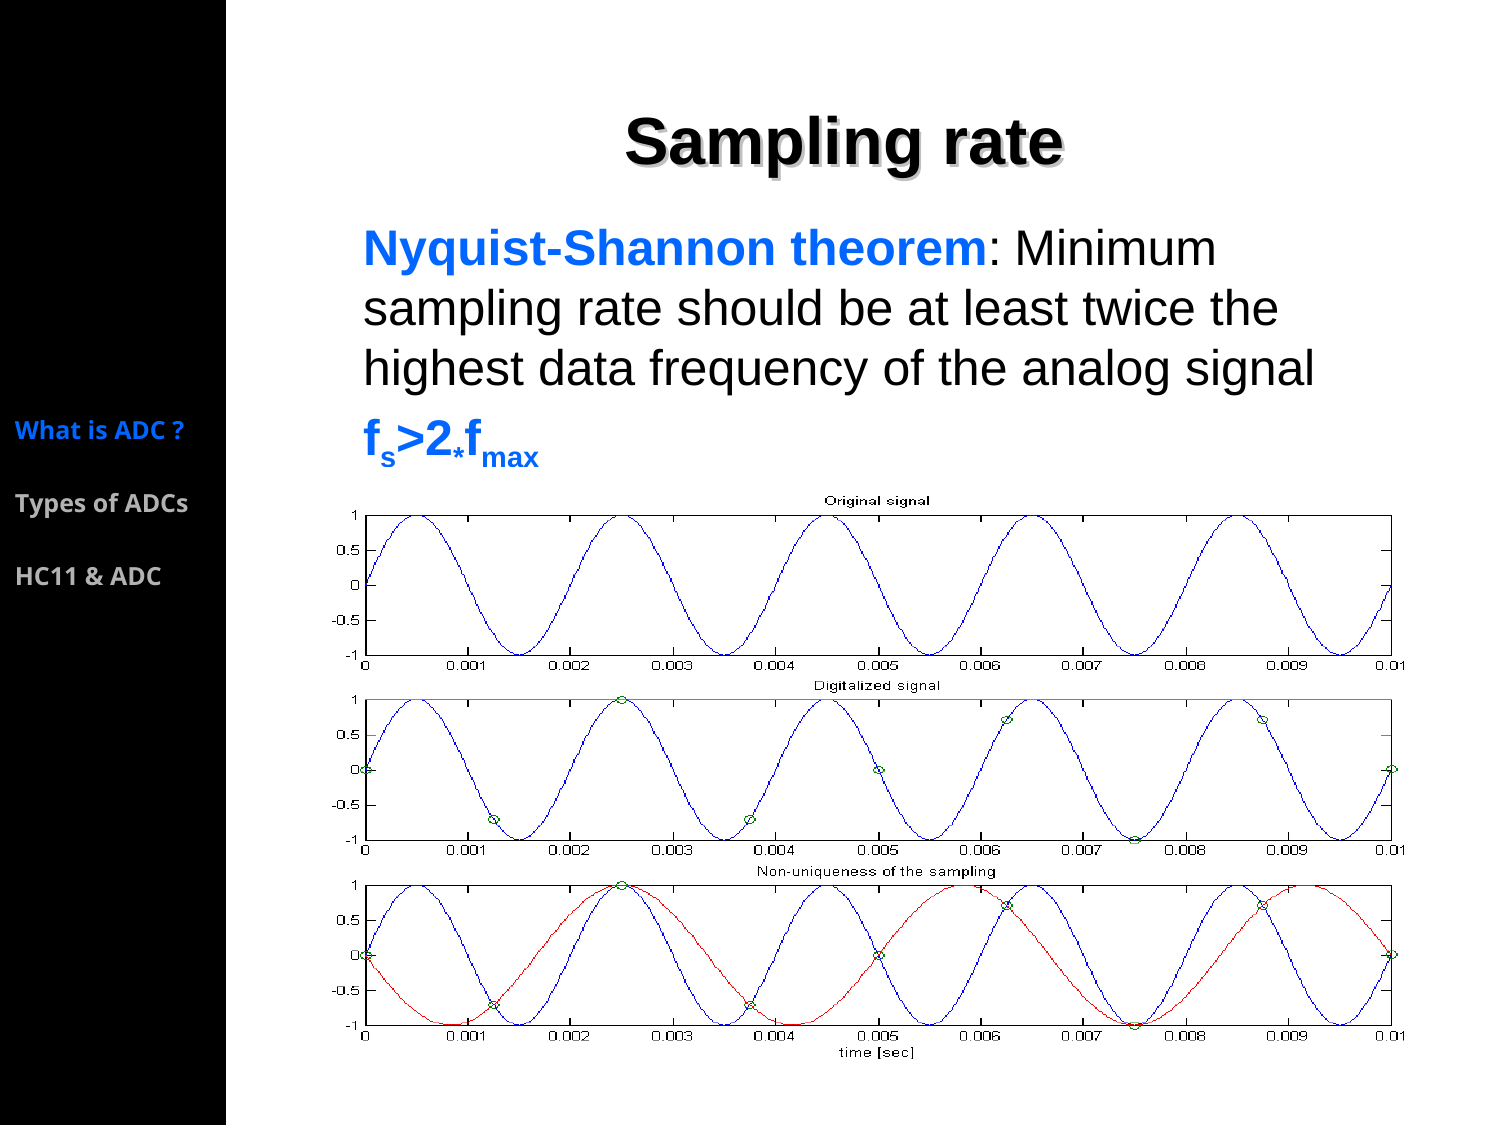

What is ADC ?
Types of ADCs
HC11 & ADC
Sampling rate
Nyquist-Shannon theorem: Minimum sampling rate should be at least twice the highest data frequency of the analog signal
fs>2*fmax